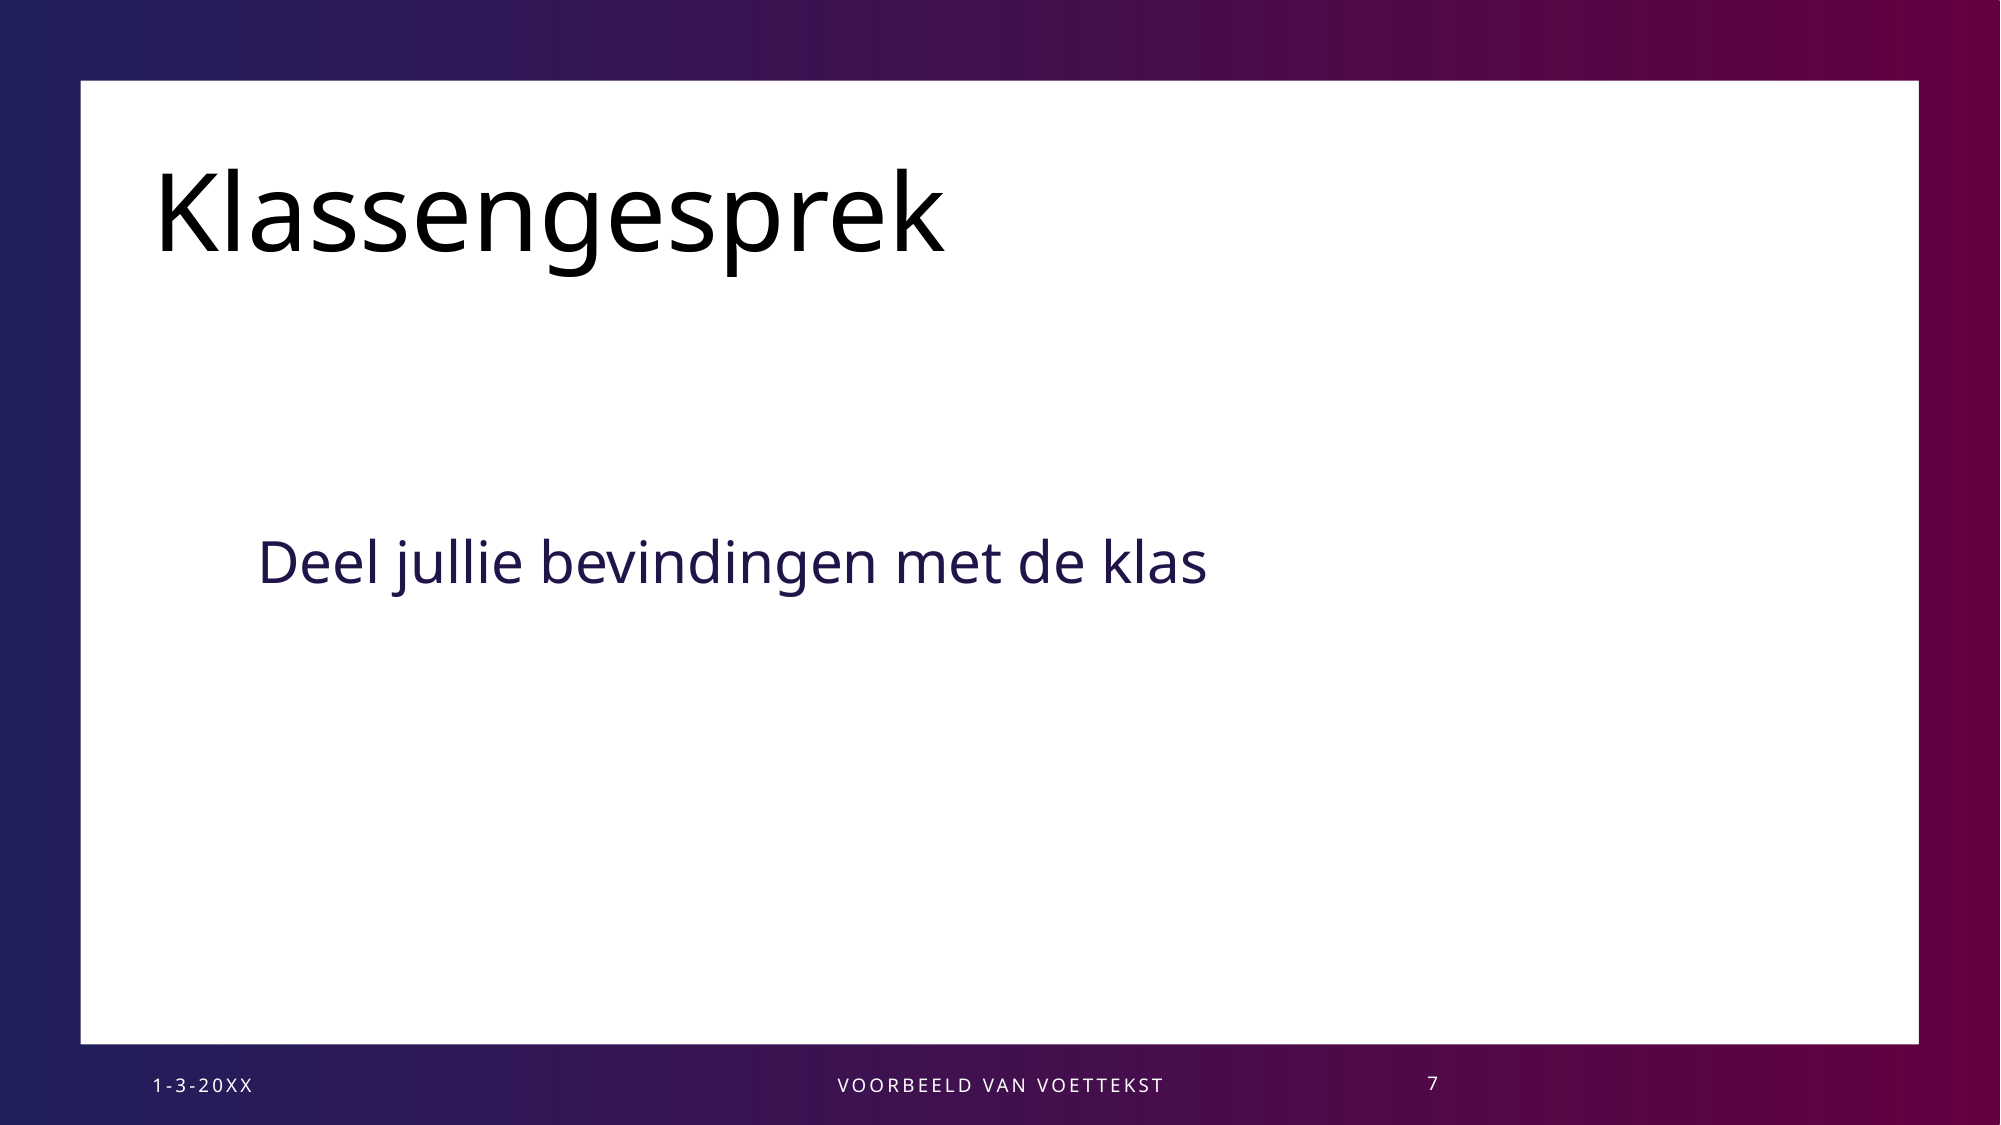

# Klassengesprek
Deel jullie bevindingen met de klas
1-3-20XX
VOORBEELD VAN VOETTEKST